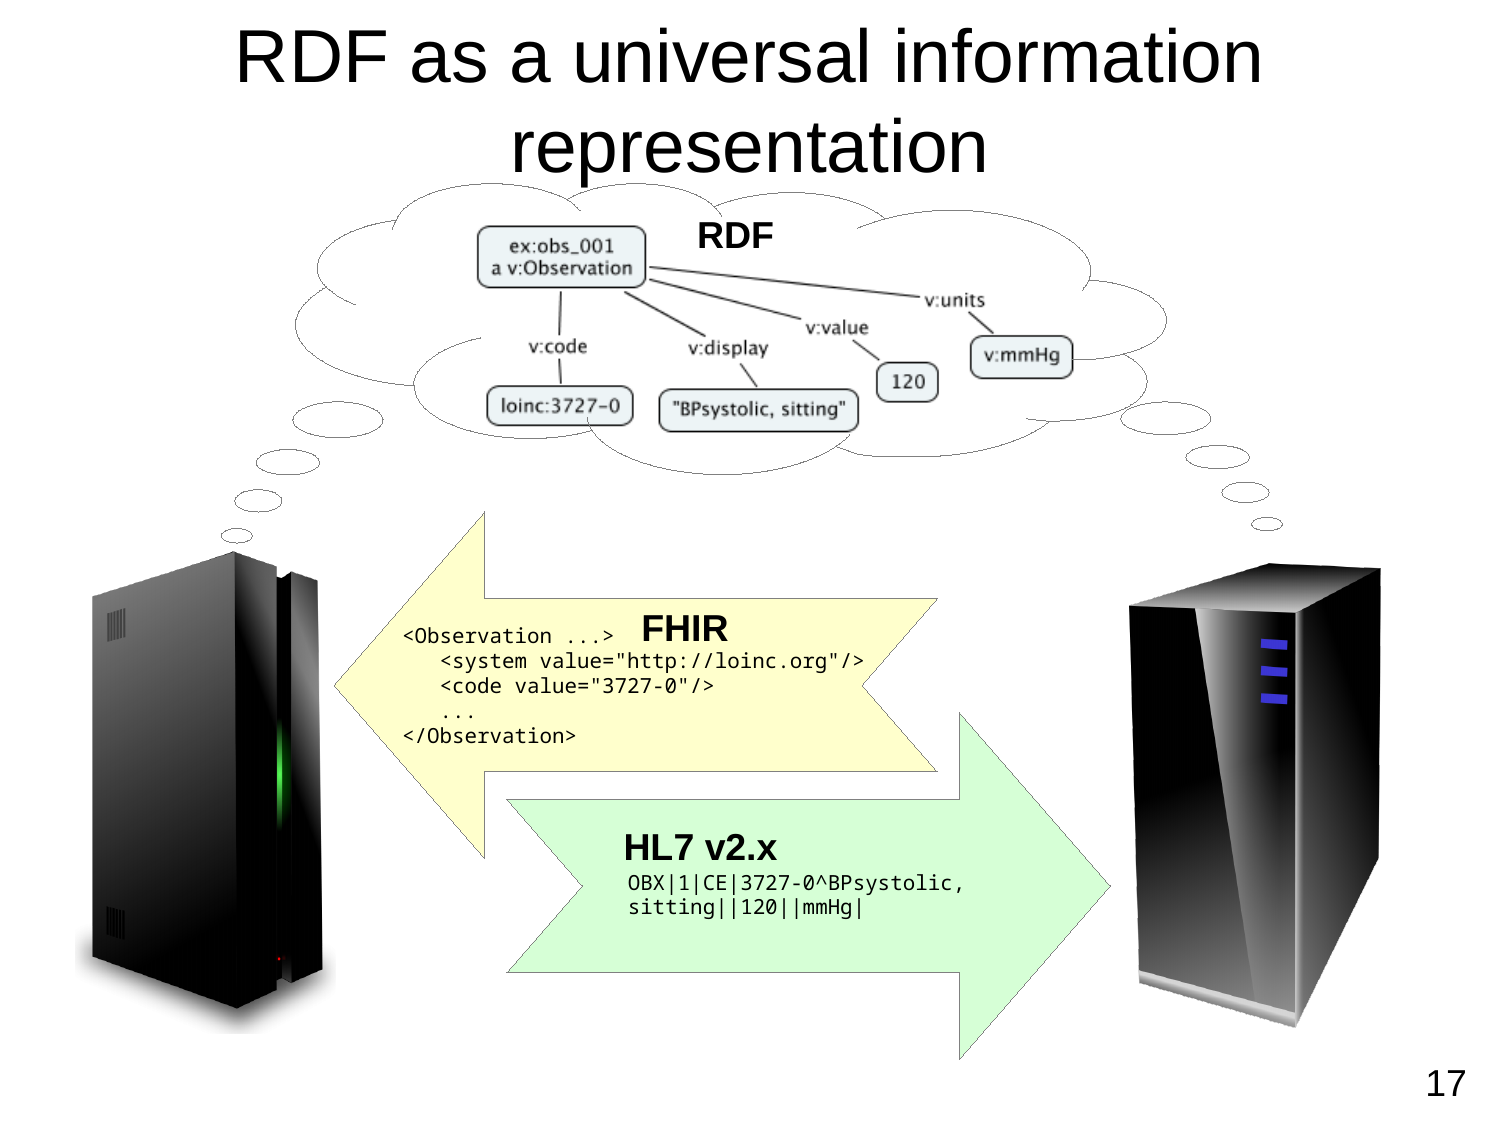

# RDF as a universal information representation
RDF
FHIR
<Observation ...>
 <system value="http://loinc.org"/>
 <code value="3727-0"/>
 ...
</Observation>
HL7 v2.x
OBX|1|CE|3727-0^BPsystolic,
sitting||120||mmHg|
17